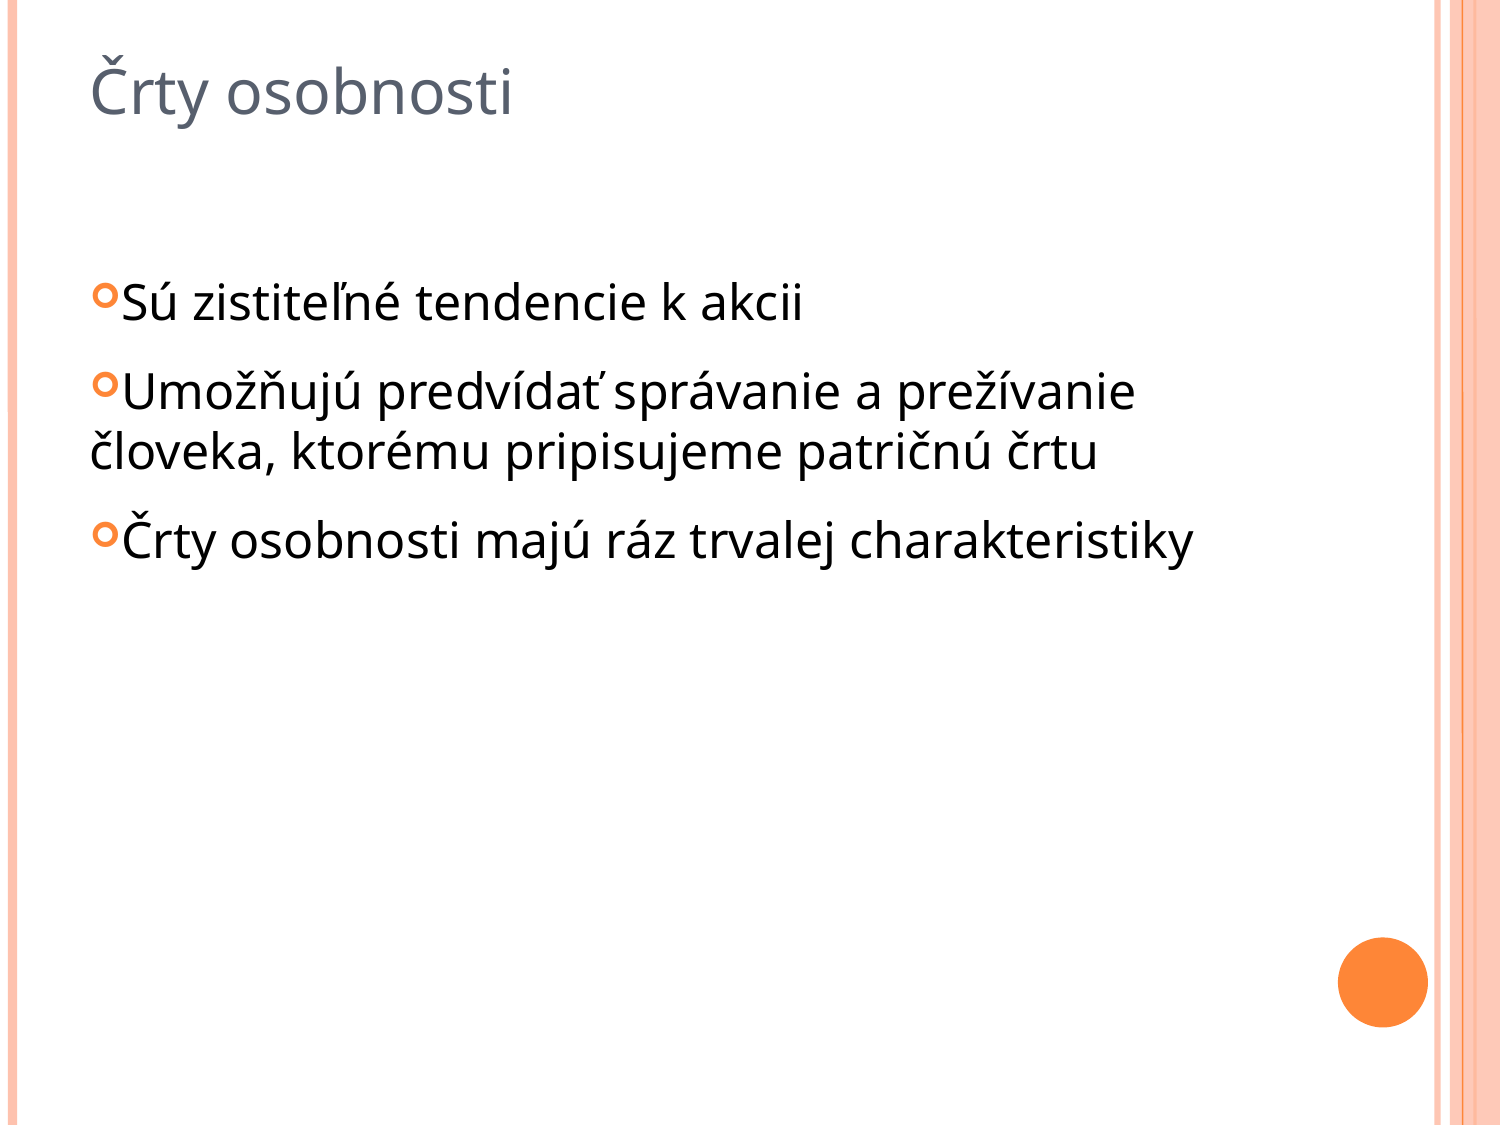

# Črty osobnosti
Sú zistiteľné tendencie k akcii
Umožňujú predvídať správanie a prežívanie človeka, ktorému pripisujeme patričnú črtu
Črty osobnosti majú ráz trvalej charakteristiky